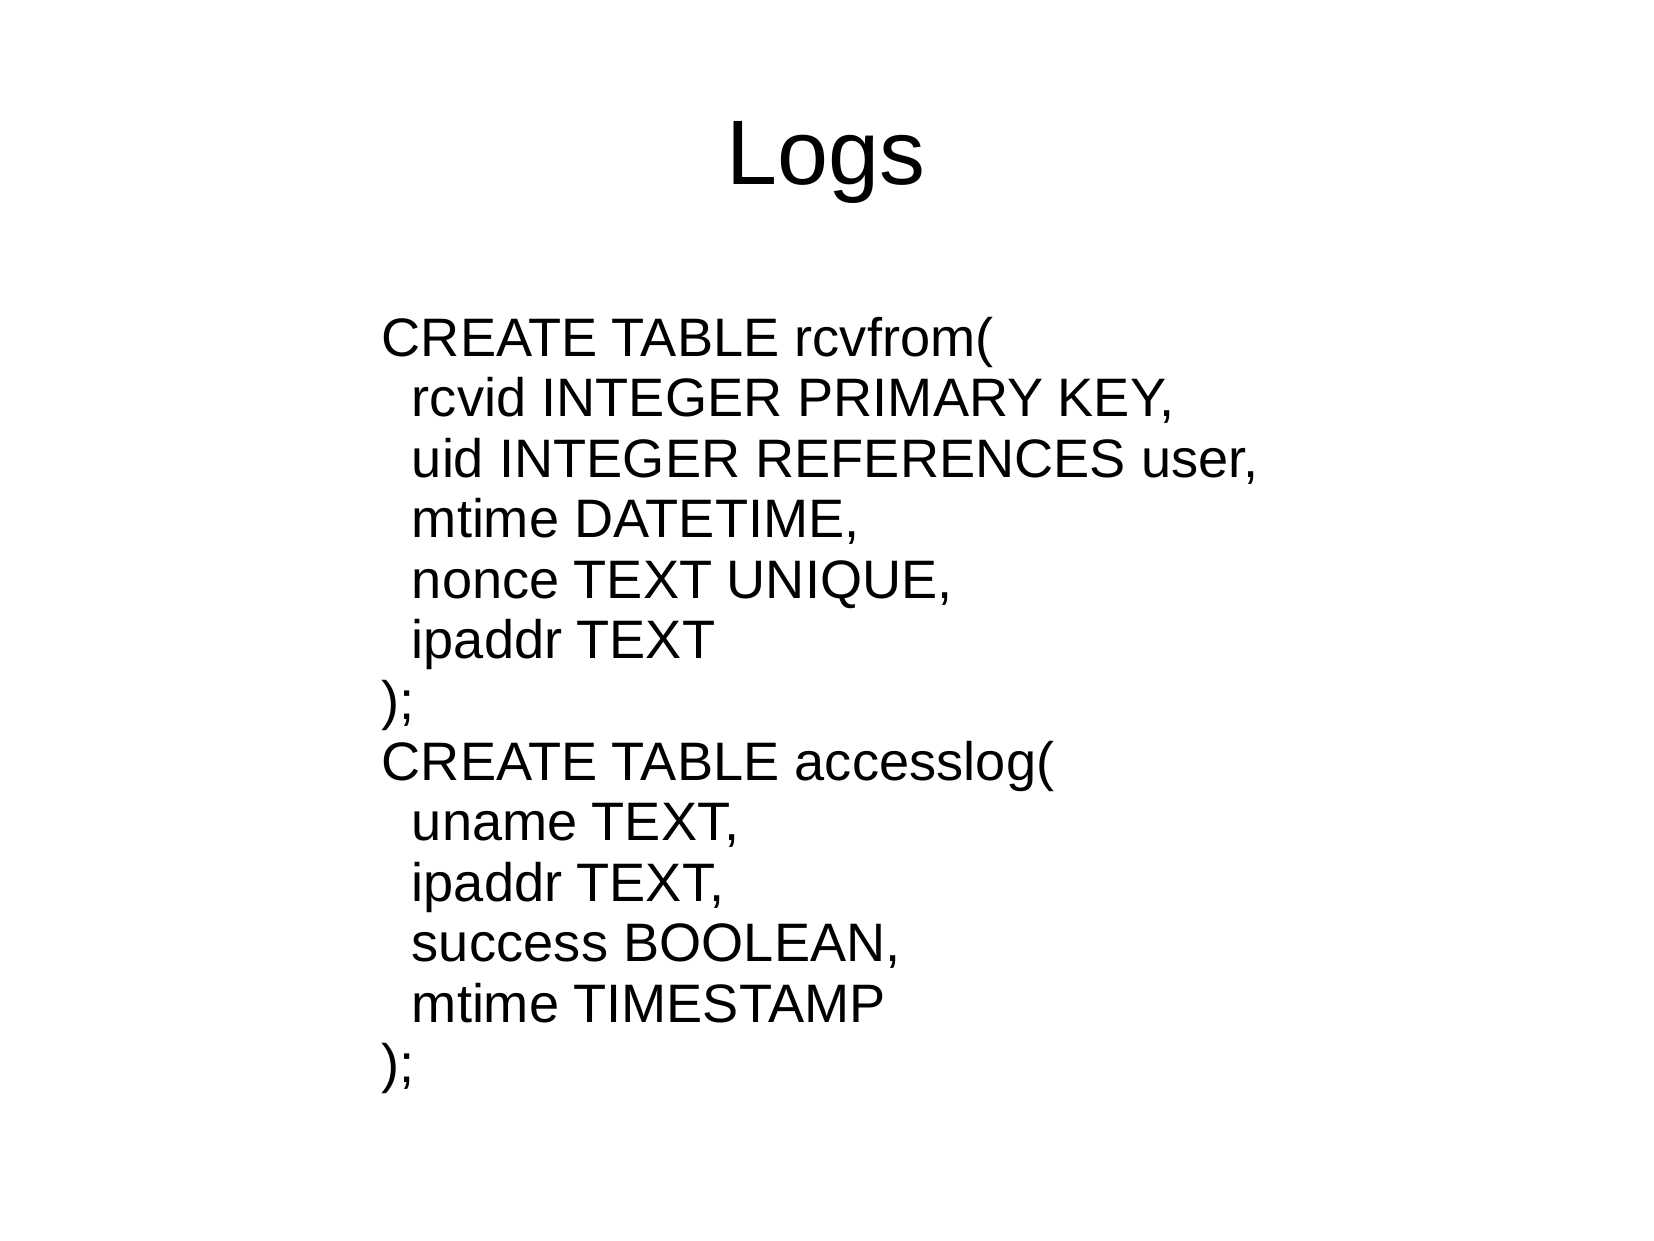

# Logs
CREATE TABLE rcvfrom(
 rcvid INTEGER PRIMARY KEY,
 uid INTEGER REFERENCES user,
 mtime DATETIME,
 nonce TEXT UNIQUE,
 ipaddr TEXT
);
CREATE TABLE accesslog(
 uname TEXT,
 ipaddr TEXT,
 success BOOLEAN,
 mtime TIMESTAMP
);